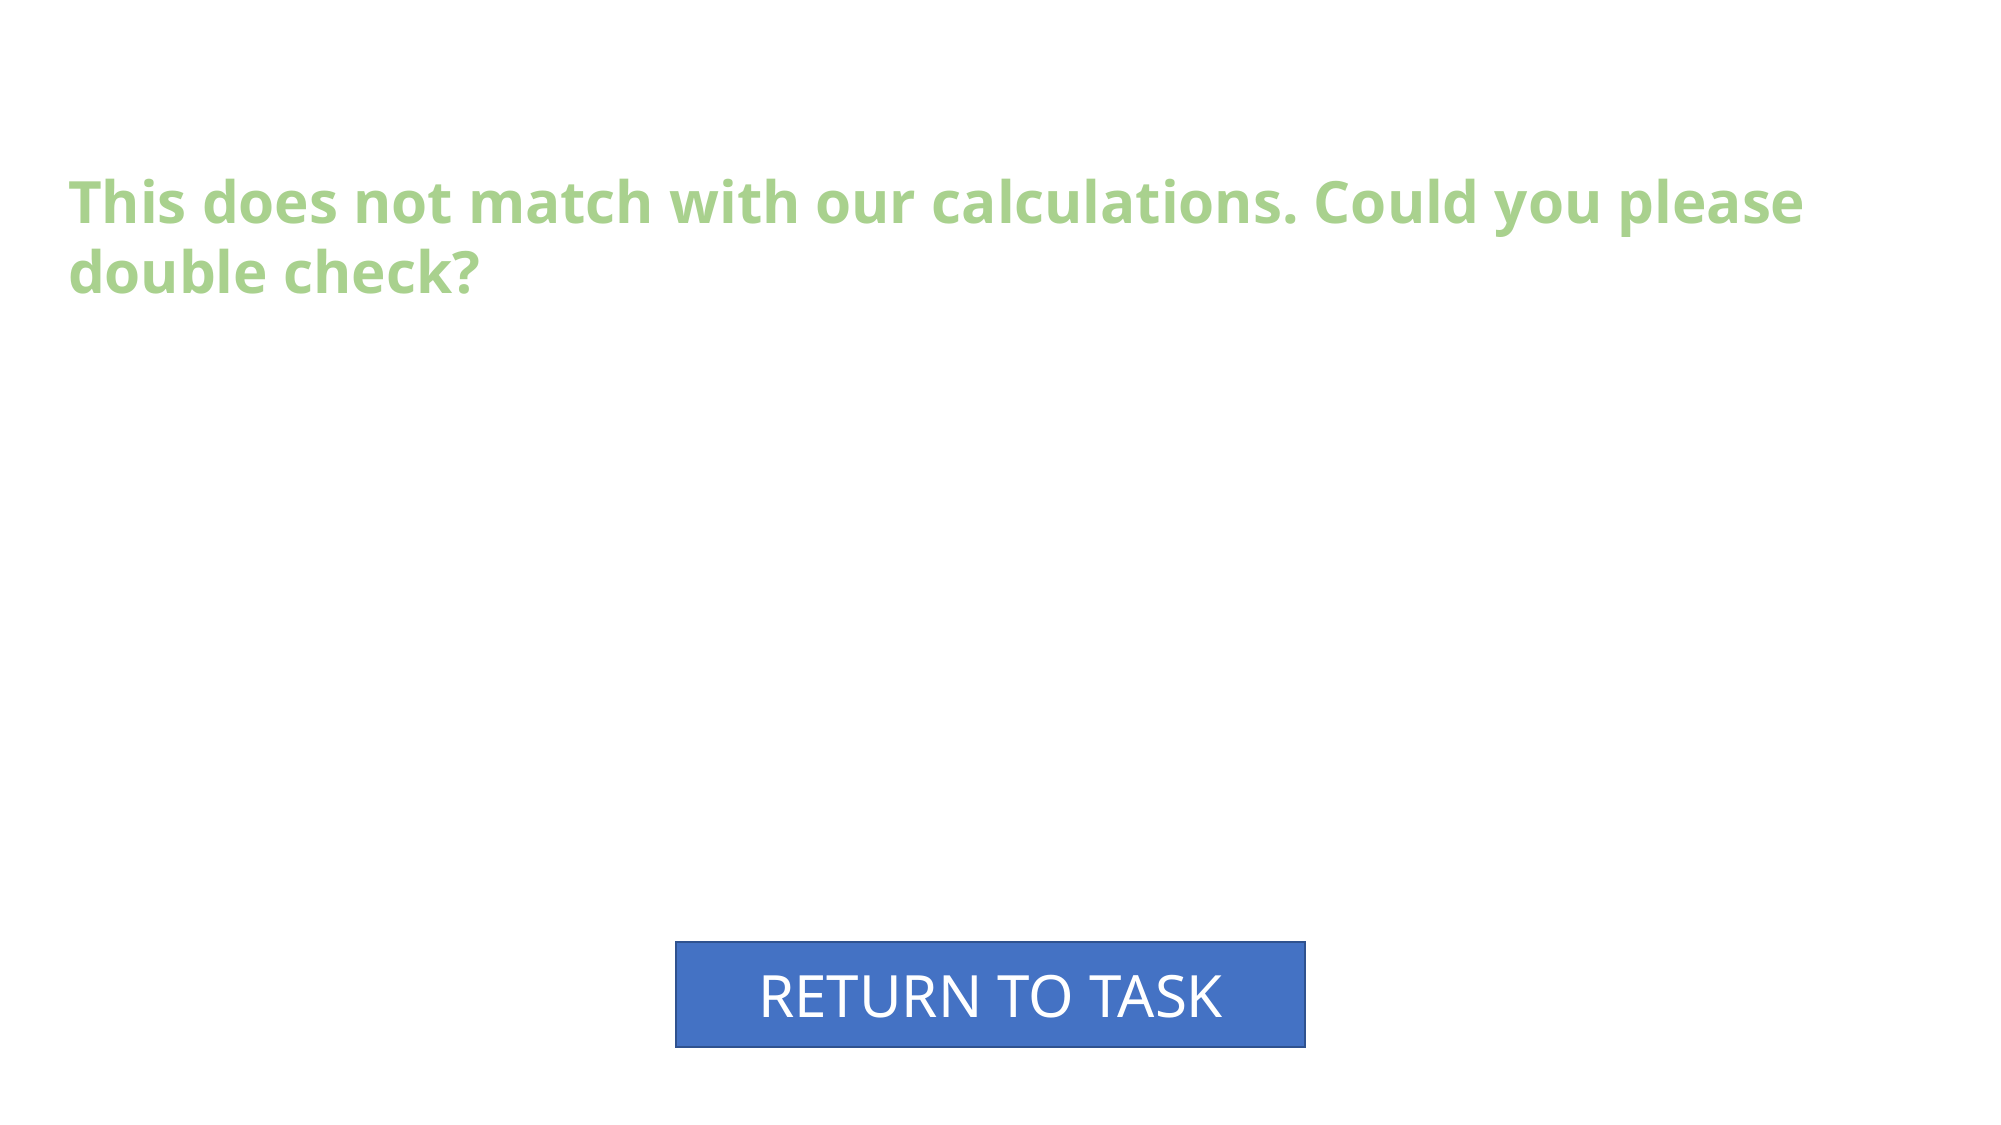

ERROR
This does not match with our calculations. Could you please double check?
RETURN TO TASK